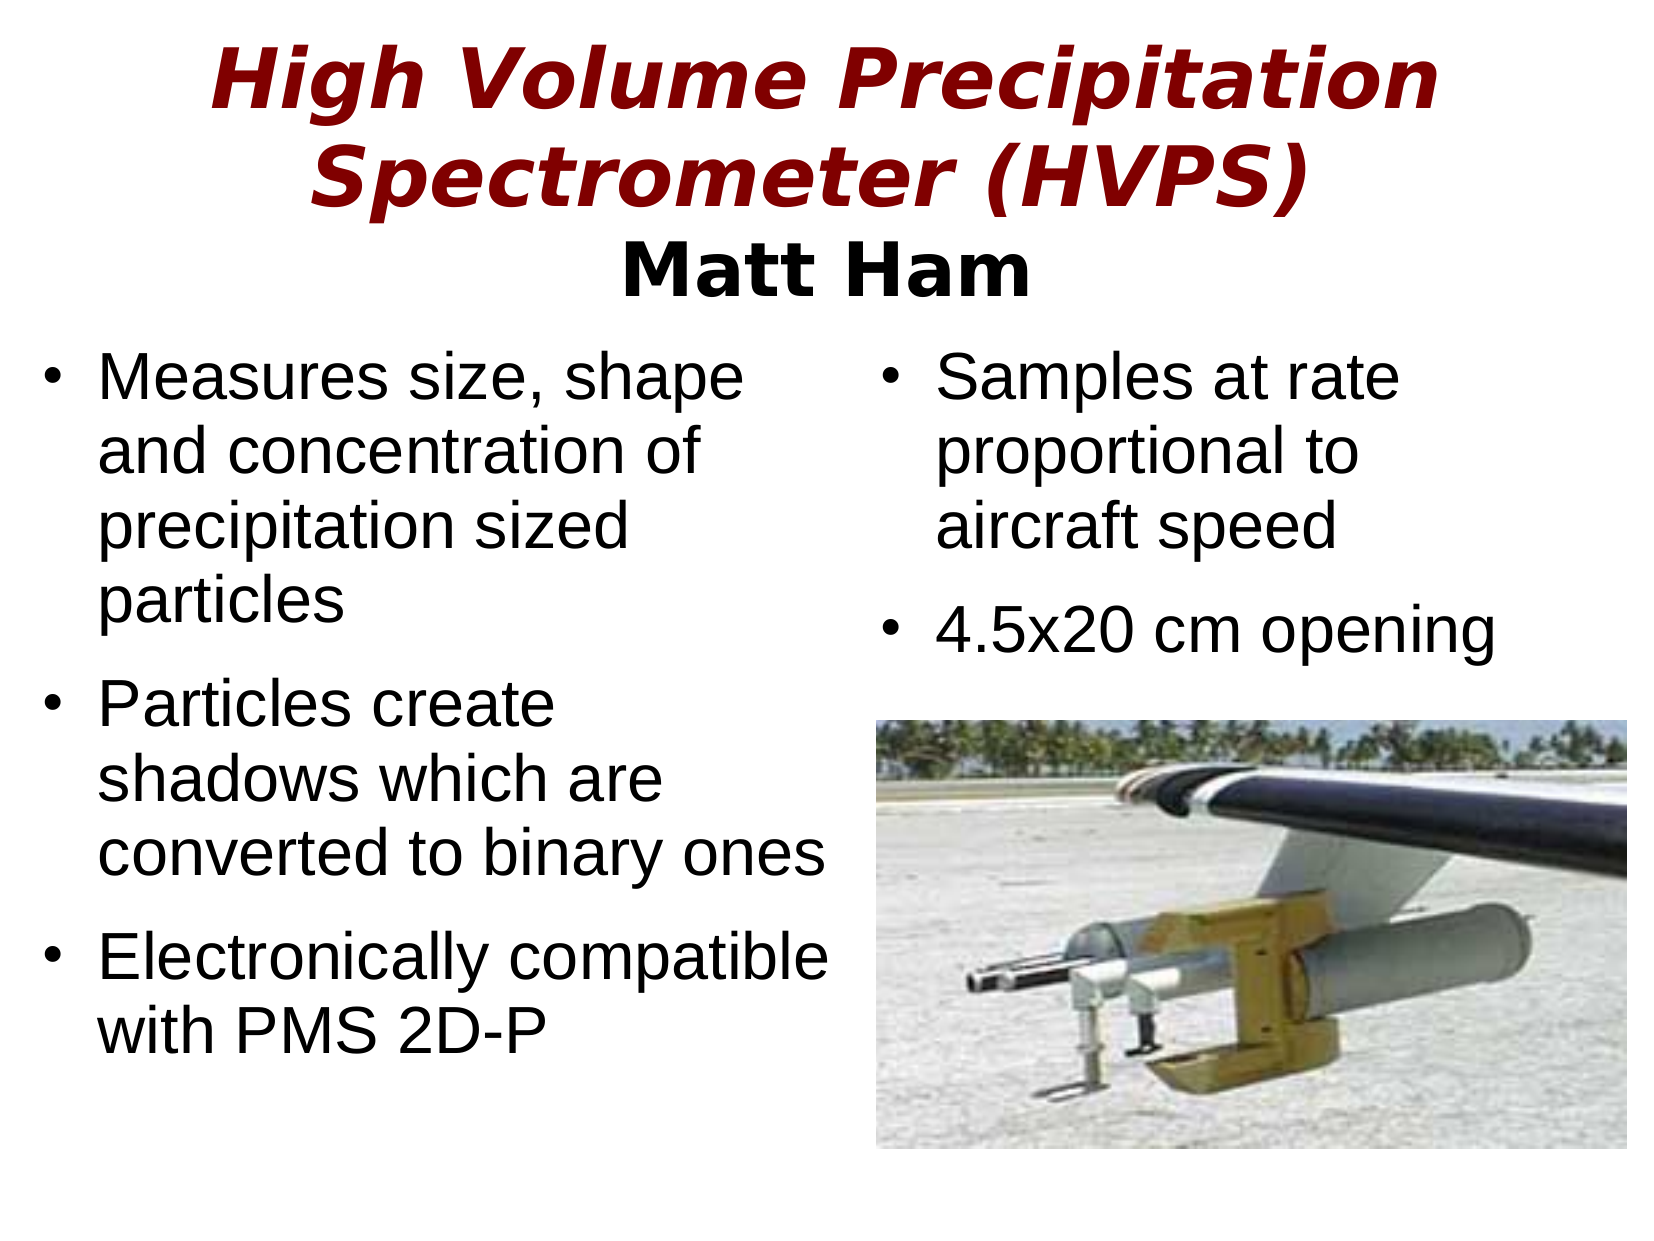

High Volume Precipitation Spectrometer (HVPS)
Matt Ham
Measures size, shape and concentration of precipitation sized particles
Particles create shadows which are converted to binary ones
Electronically compatible with PMS 2D-P
Samples at rate proportional to aircraft speed
4.5x20 cm opening